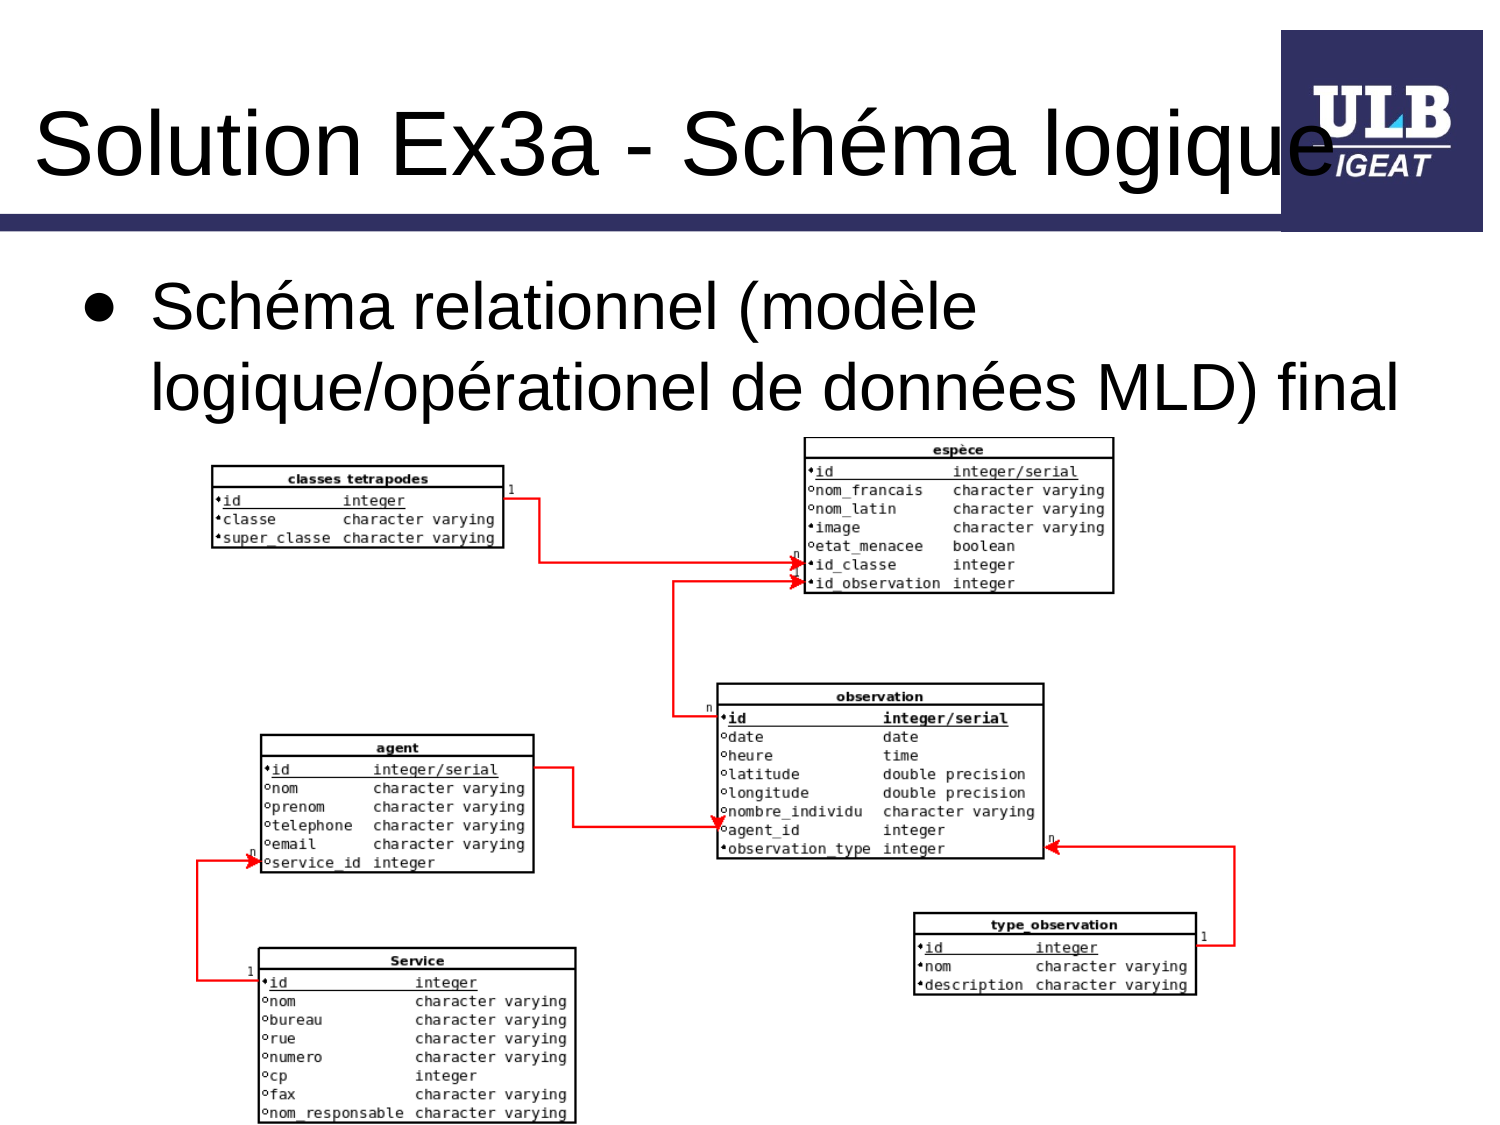

# Solution Ex3a - Schéma logique
Schéma relationnel (modèle logique/opérationel de données MLD) final